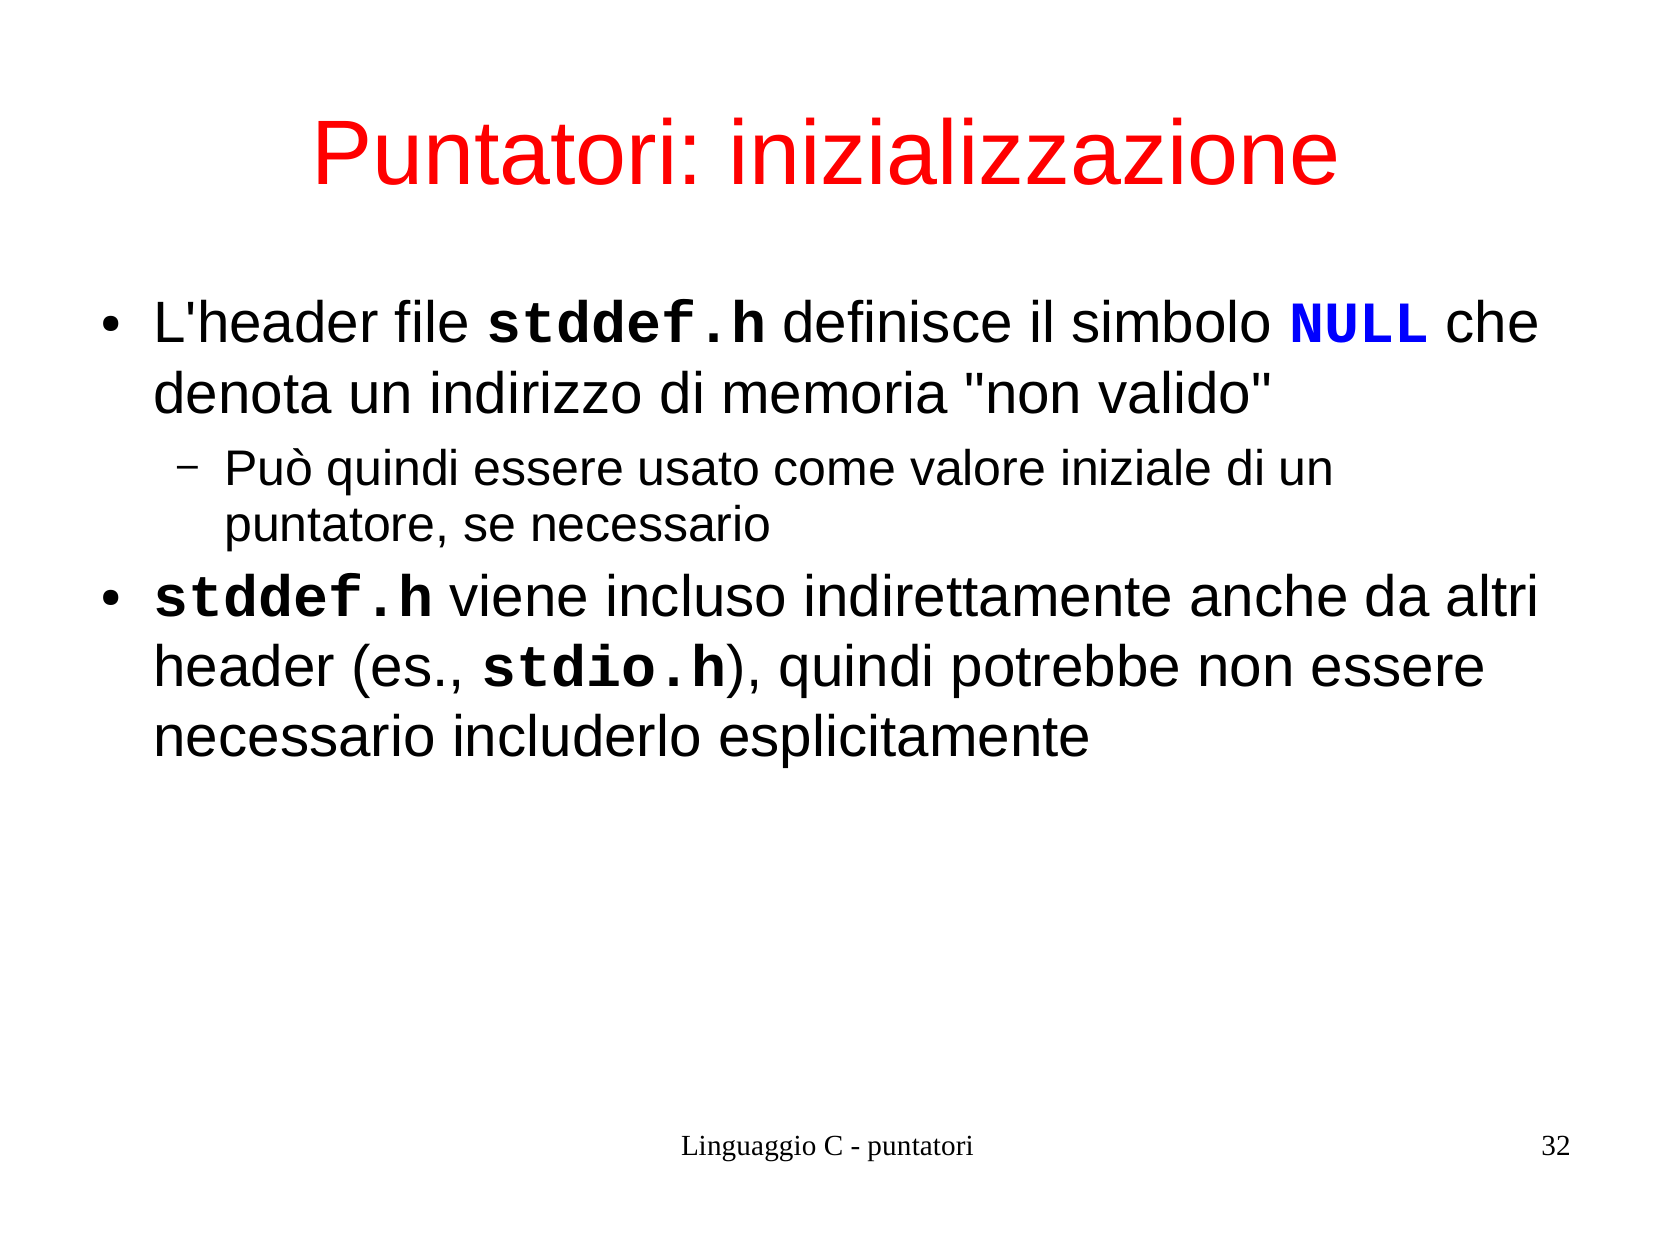

# Puntatori: inizializzazione
L'header file stddef.h definisce il simbolo NULL che denota un indirizzo di memoria "non valido"
Può quindi essere usato come valore iniziale di un puntatore, se necessario
stddef.h viene incluso indirettamente anche da altri header (es., stdio.h), quindi potrebbe non essere necessario includerlo esplicitamente
Linguaggio C - puntatori
32